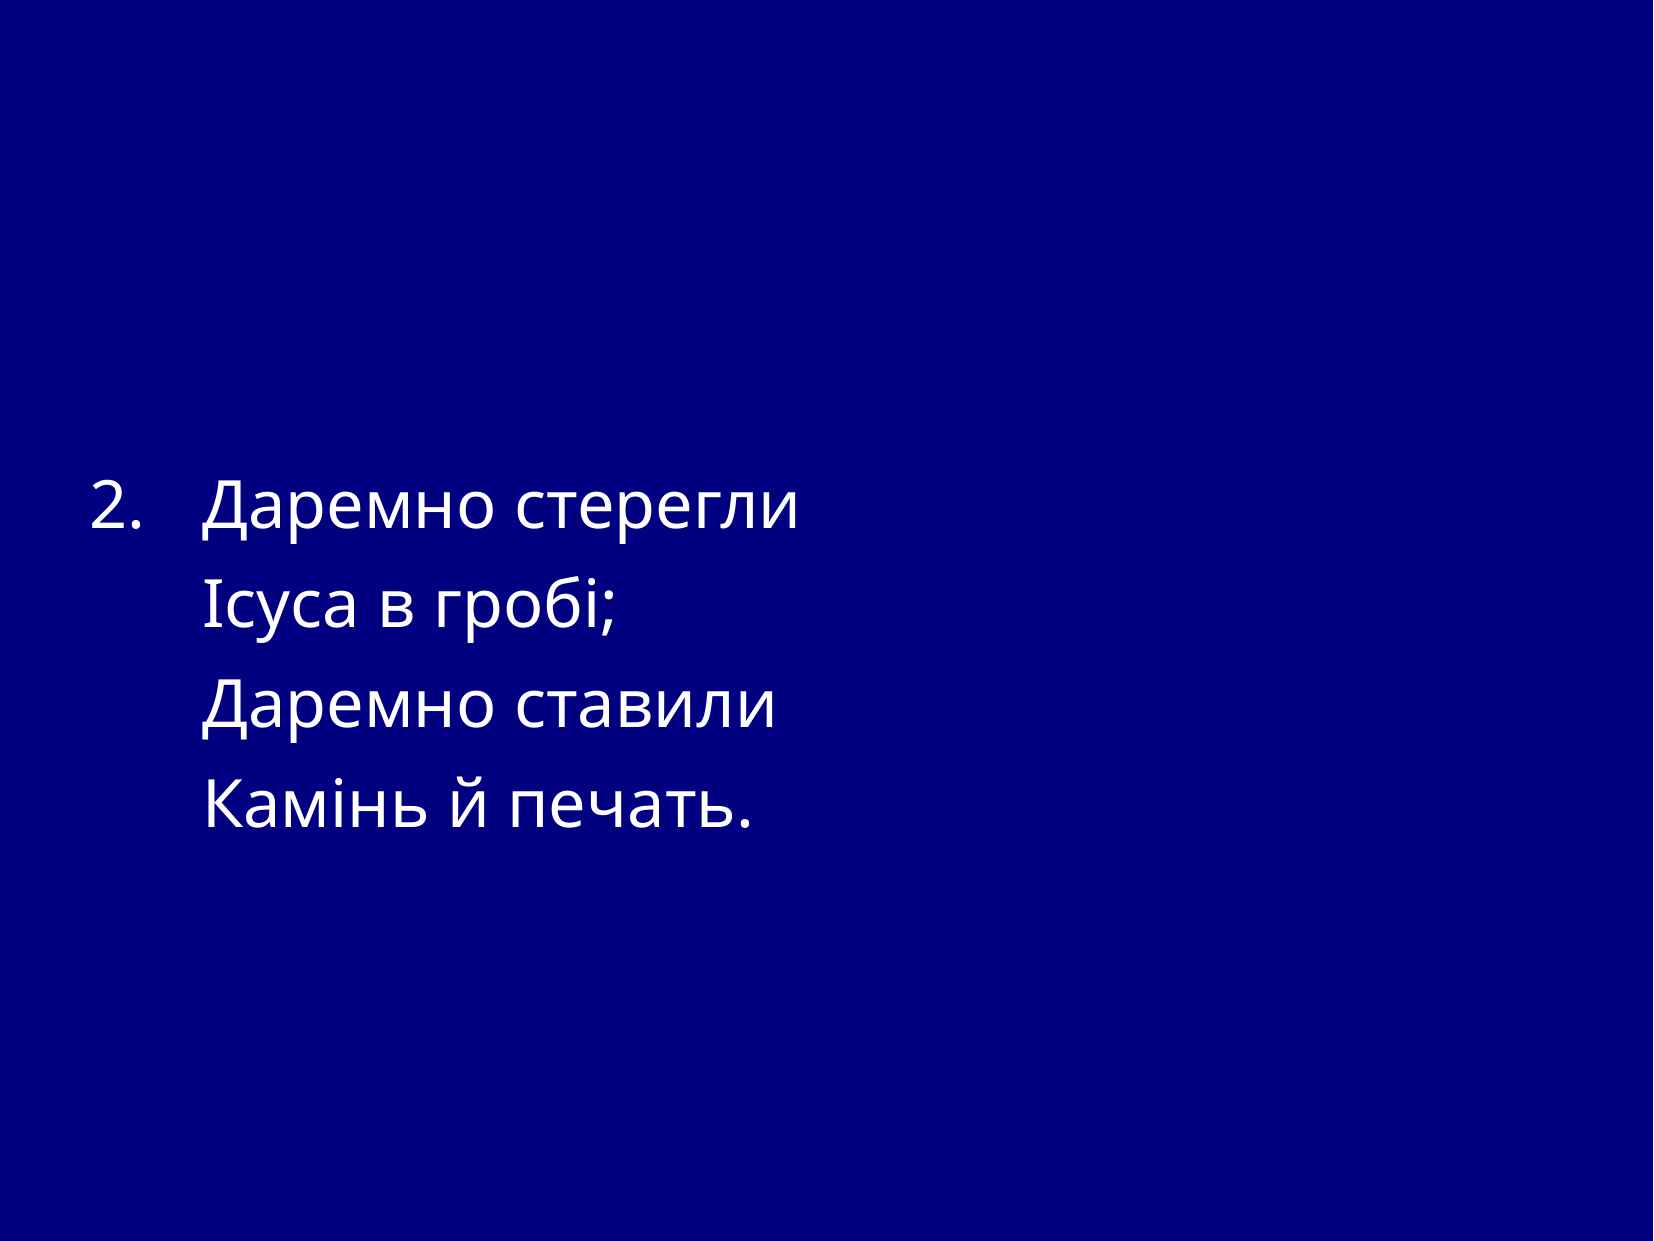

2.	Даремно стерегли
	Ісуса в гробі;
	Даремно ставили
	Камінь й печать.